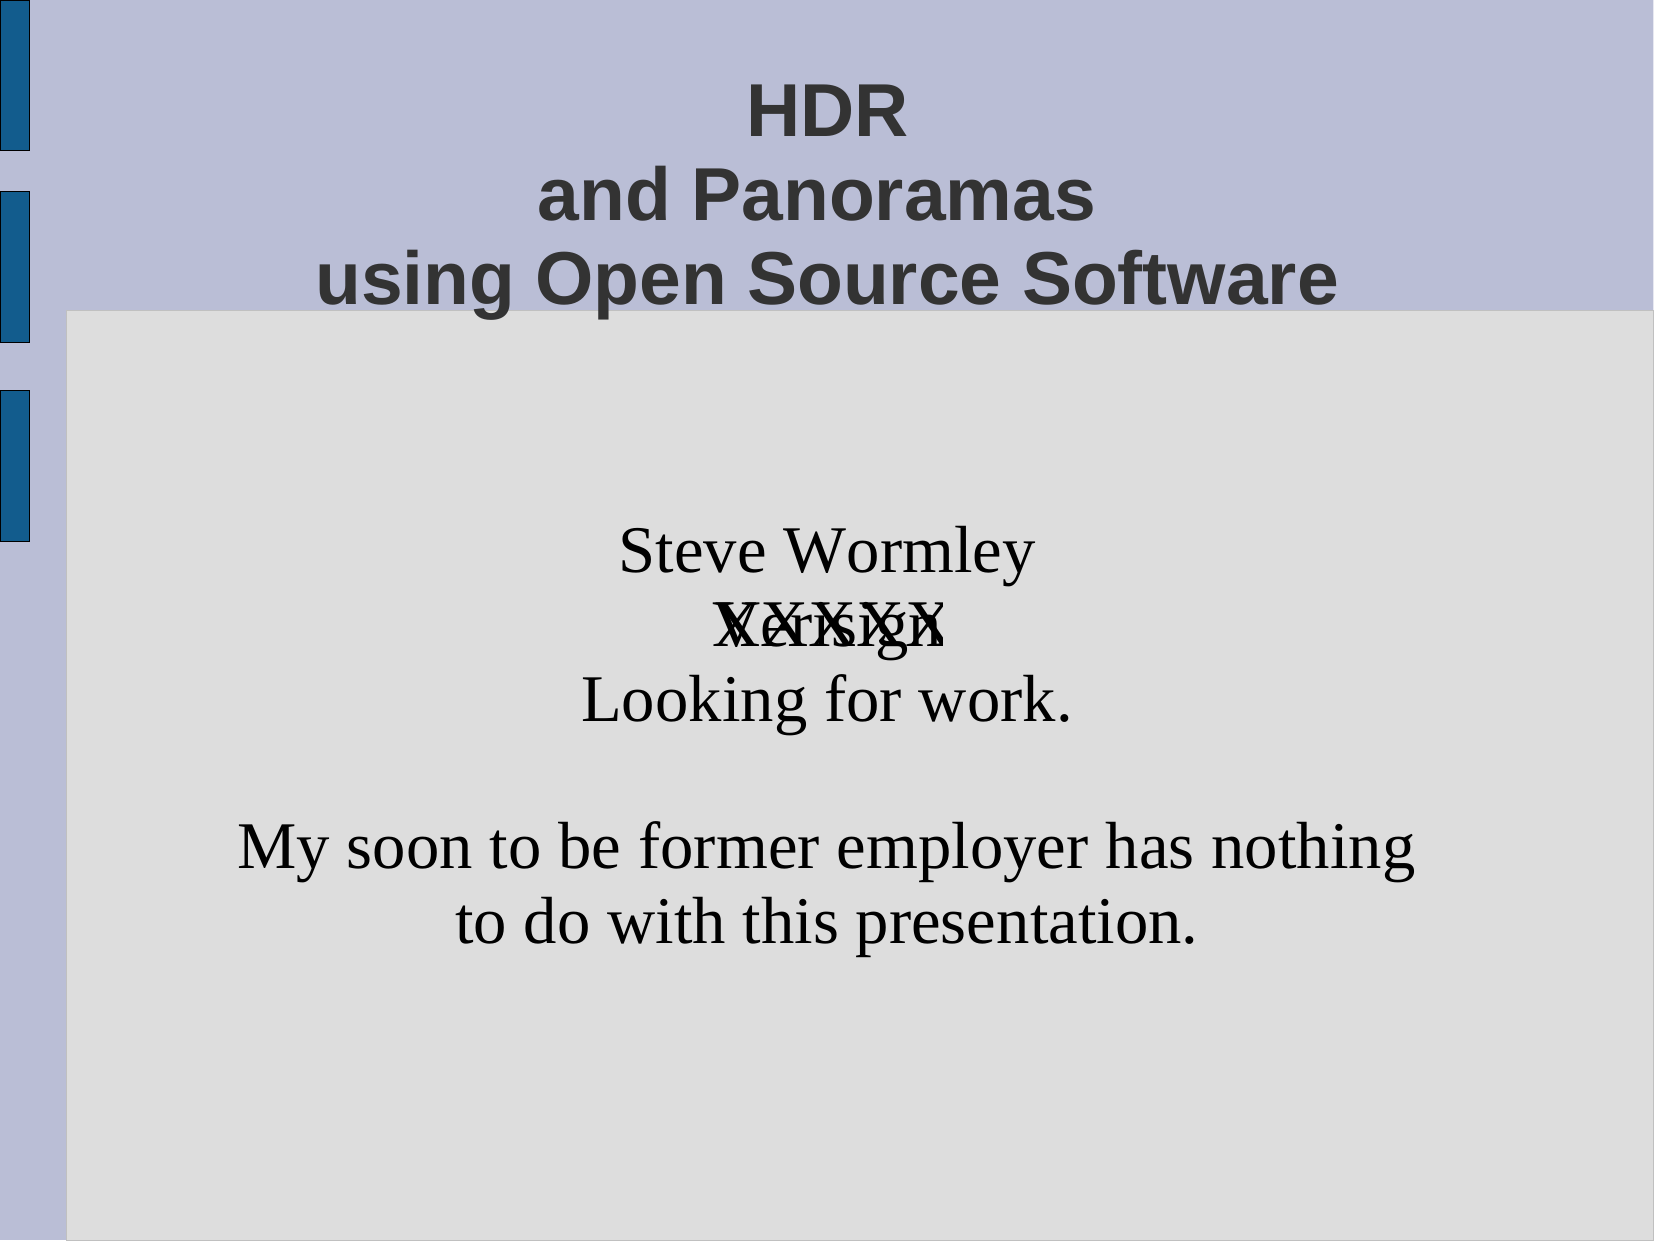

# HDR and Panoramas using Open Source Software
Steve Wormley
Verisign
Looking for work.
My soon to be former employer has nothing
to do with this presentation.